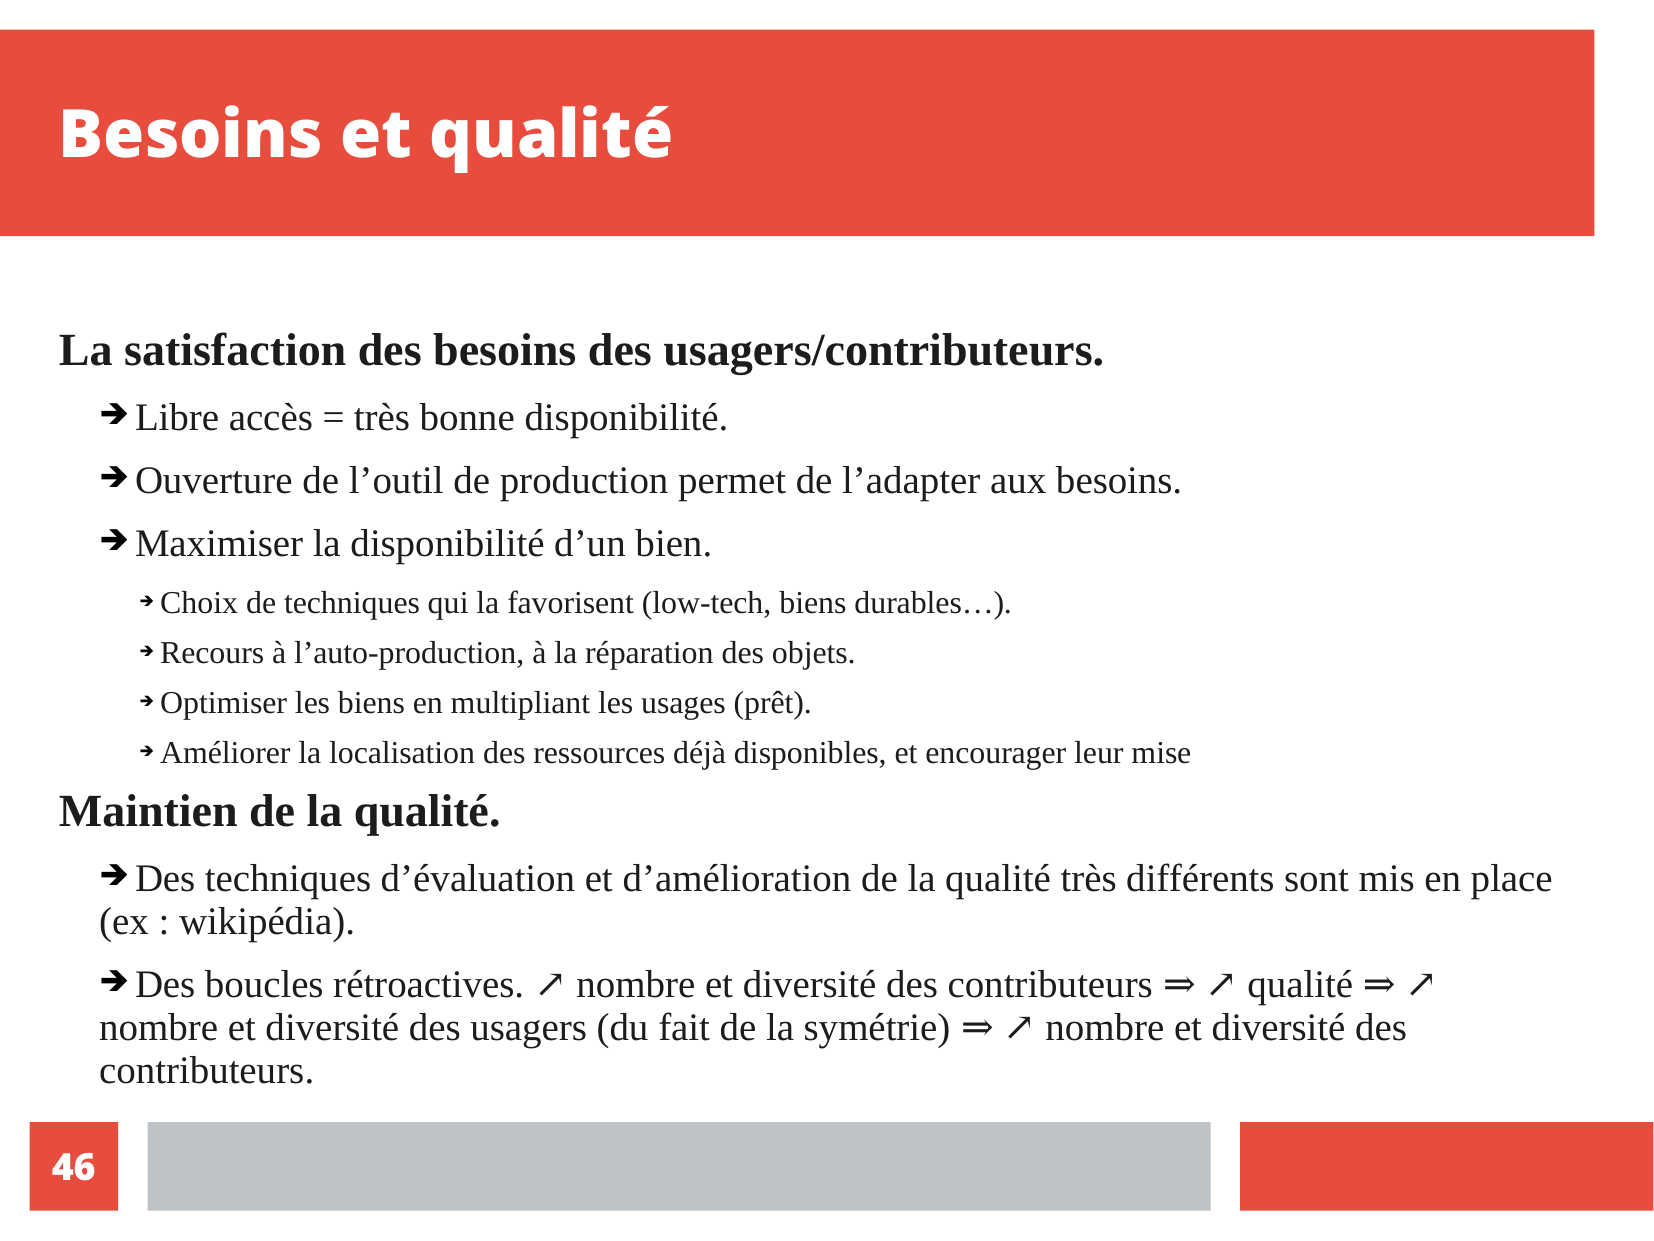

# Besoins et qualité
La satisfaction des besoins des usagers/contributeurs.
 Libre accès = très bonne disponibilité.
 Ouverture de l’outil de production permet de l’adapter aux besoins.
 Maximiser la disponibilité d’un bien.
 Choix de techniques qui la favorisent (low-tech, biens durables…).
 Recours à l’auto-production, à la réparation des objets.
 Optimiser les biens en multipliant les usages (prêt).
 Améliorer la localisation des ressources déjà disponibles, et encourager leur mise
Maintien de la qualité.
 Des techniques d’évaluation et d’amélioration de la qualité très différents sont mis en place (ex : wikipédia).
 Des boucles rétroactives. ↗ nombre et diversité des contributeurs ⇒ ↗ qualité ⇒ ↗ nombre et diversité des usagers (du fait de la symétrie) ⇒ ↗ nombre et diversité des contributeurs.
46